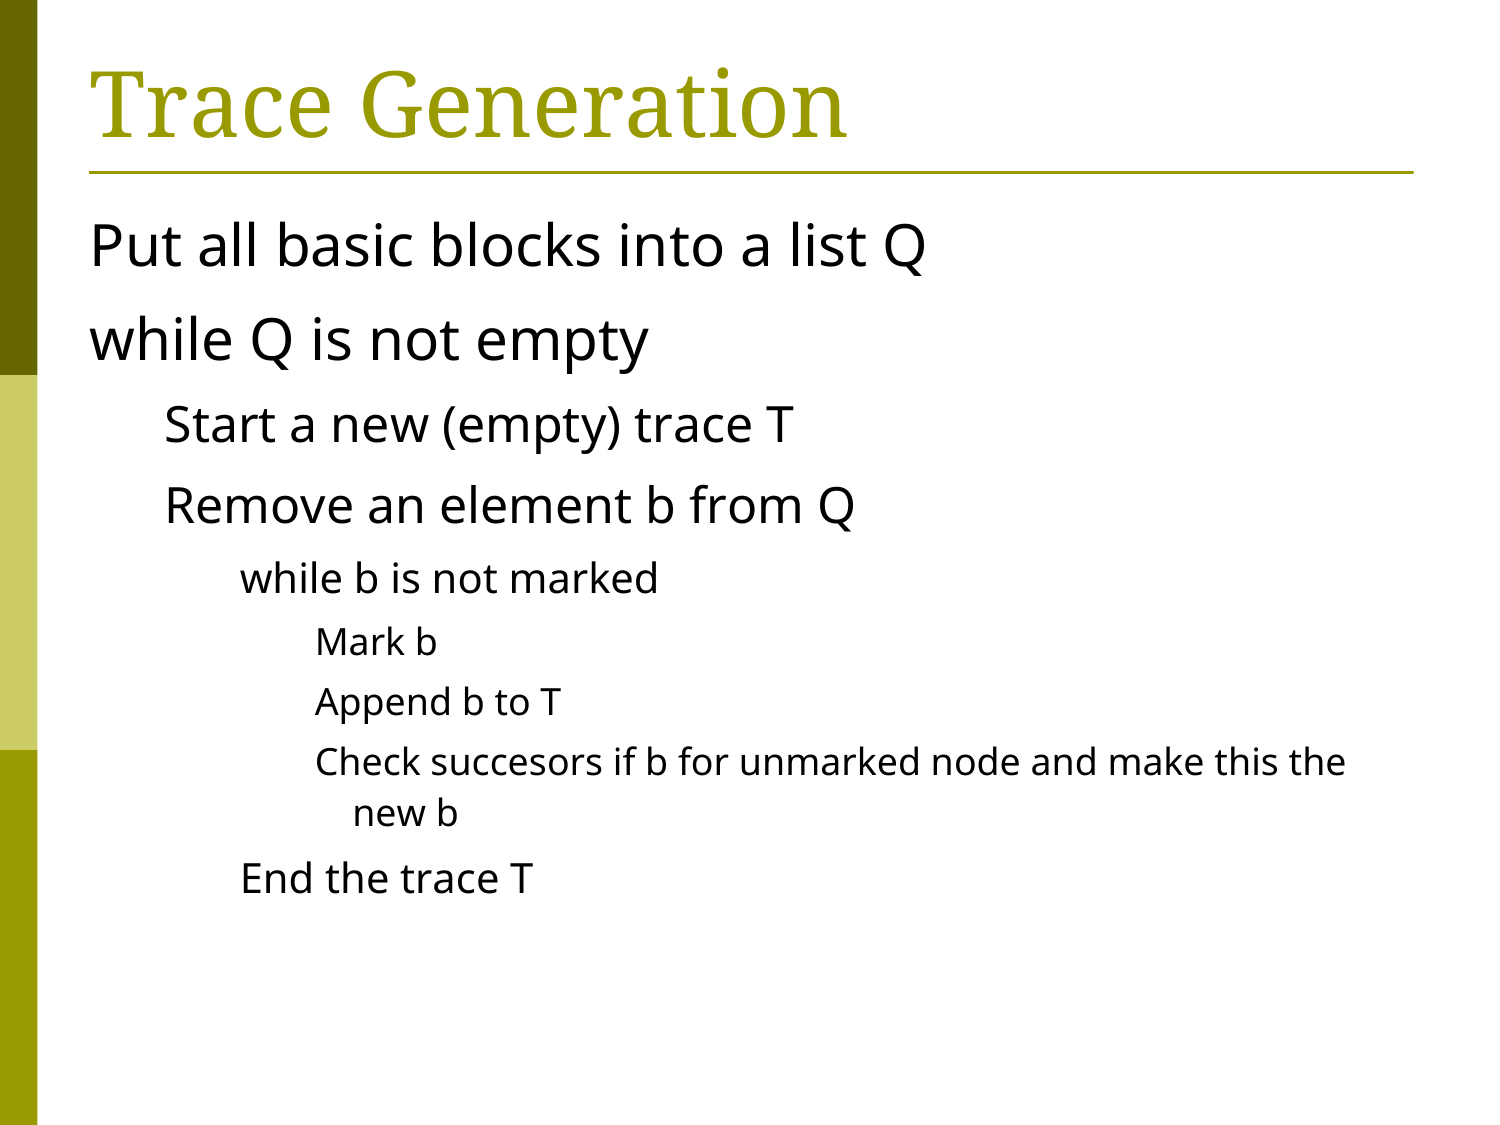

# Trace Generation
Put all basic blocks into a list Q
while Q is not empty
Start a new (empty) trace T
Remove an element b from Q
while b is not marked
Mark b
Append b to T
Check succesors if b for unmarked node and make this the new b
End the trace T